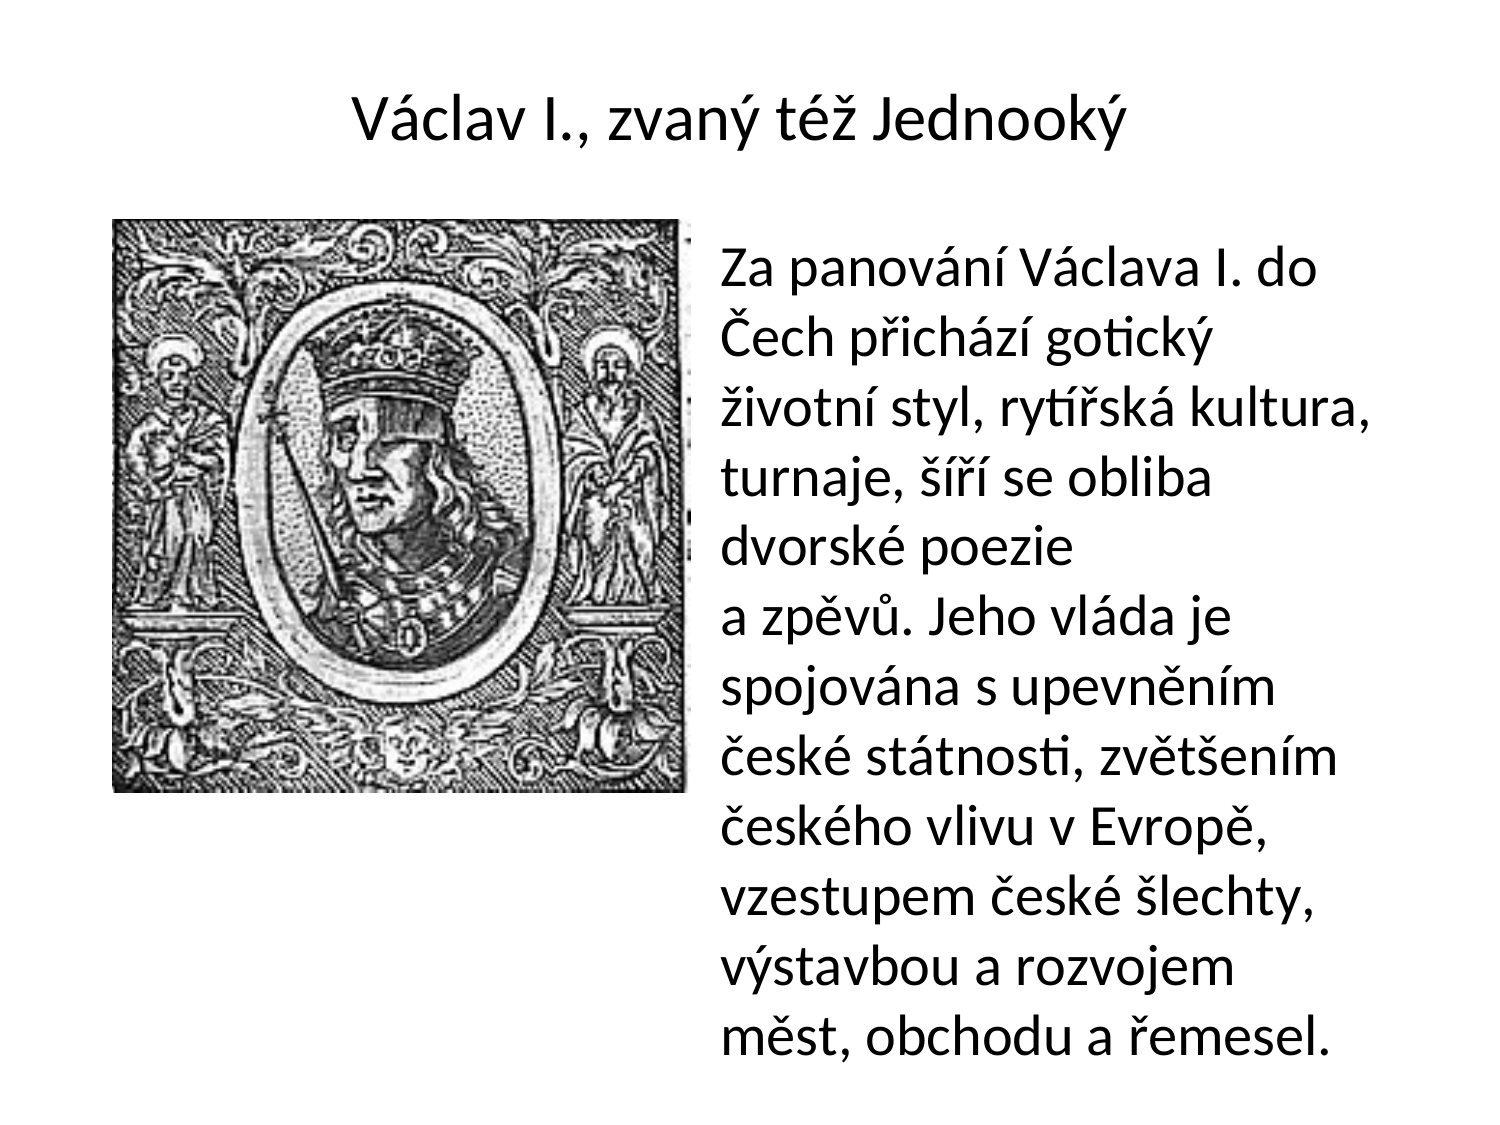

Václav I., zvaný též Jednooký
Za panování Václava I. do Čech přichází gotický životní styl, rytířská kultura, turnaje, šíří se obliba dvorské poezie
a zpěvů. Jeho vláda je
spojována s upevněním české státnosti, zvětšením českého vlivu v Evropě, vzestupem české šlechty, výstavbou a rozvojem měst, obchodu a řemesel.